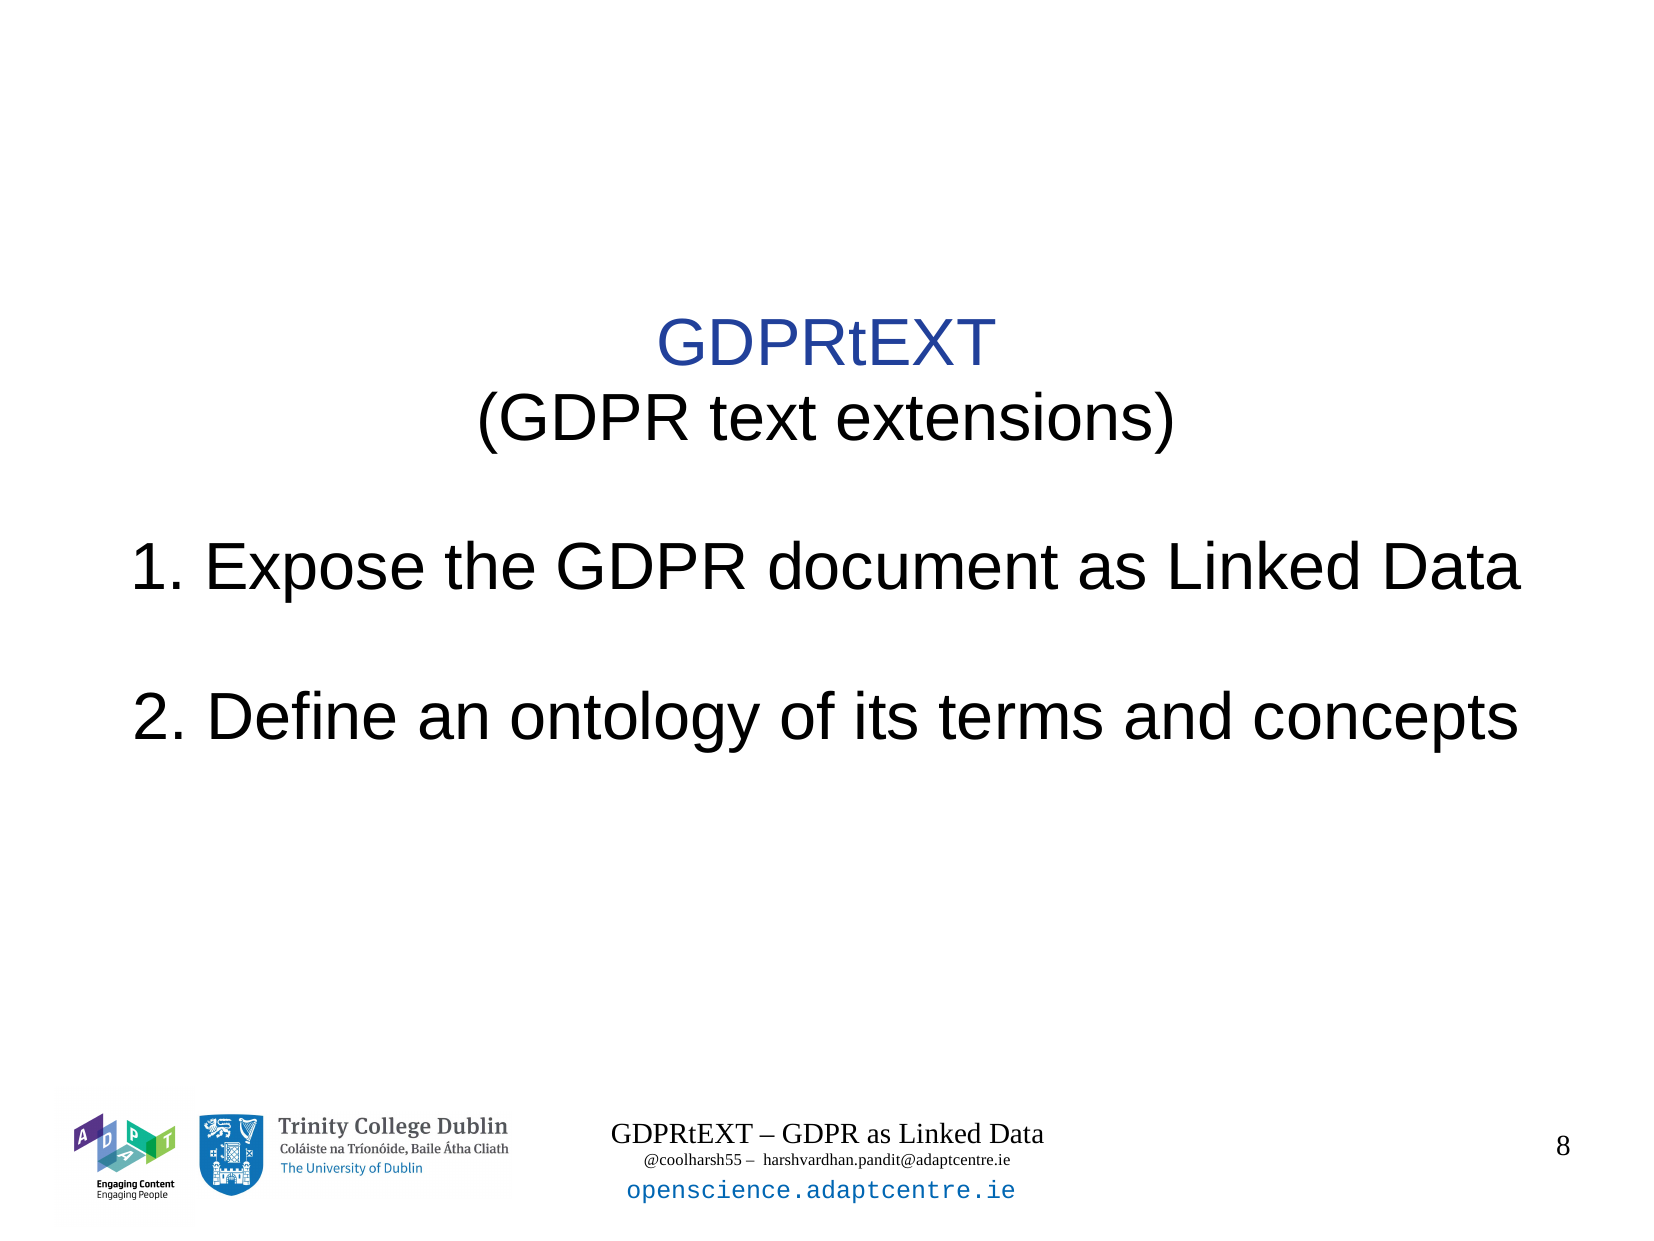

# GDPRtEXT
(GDPR text extensions)
1. Expose the GDPR document as Linked Data
2. Define an ontology of its terms and concepts
8